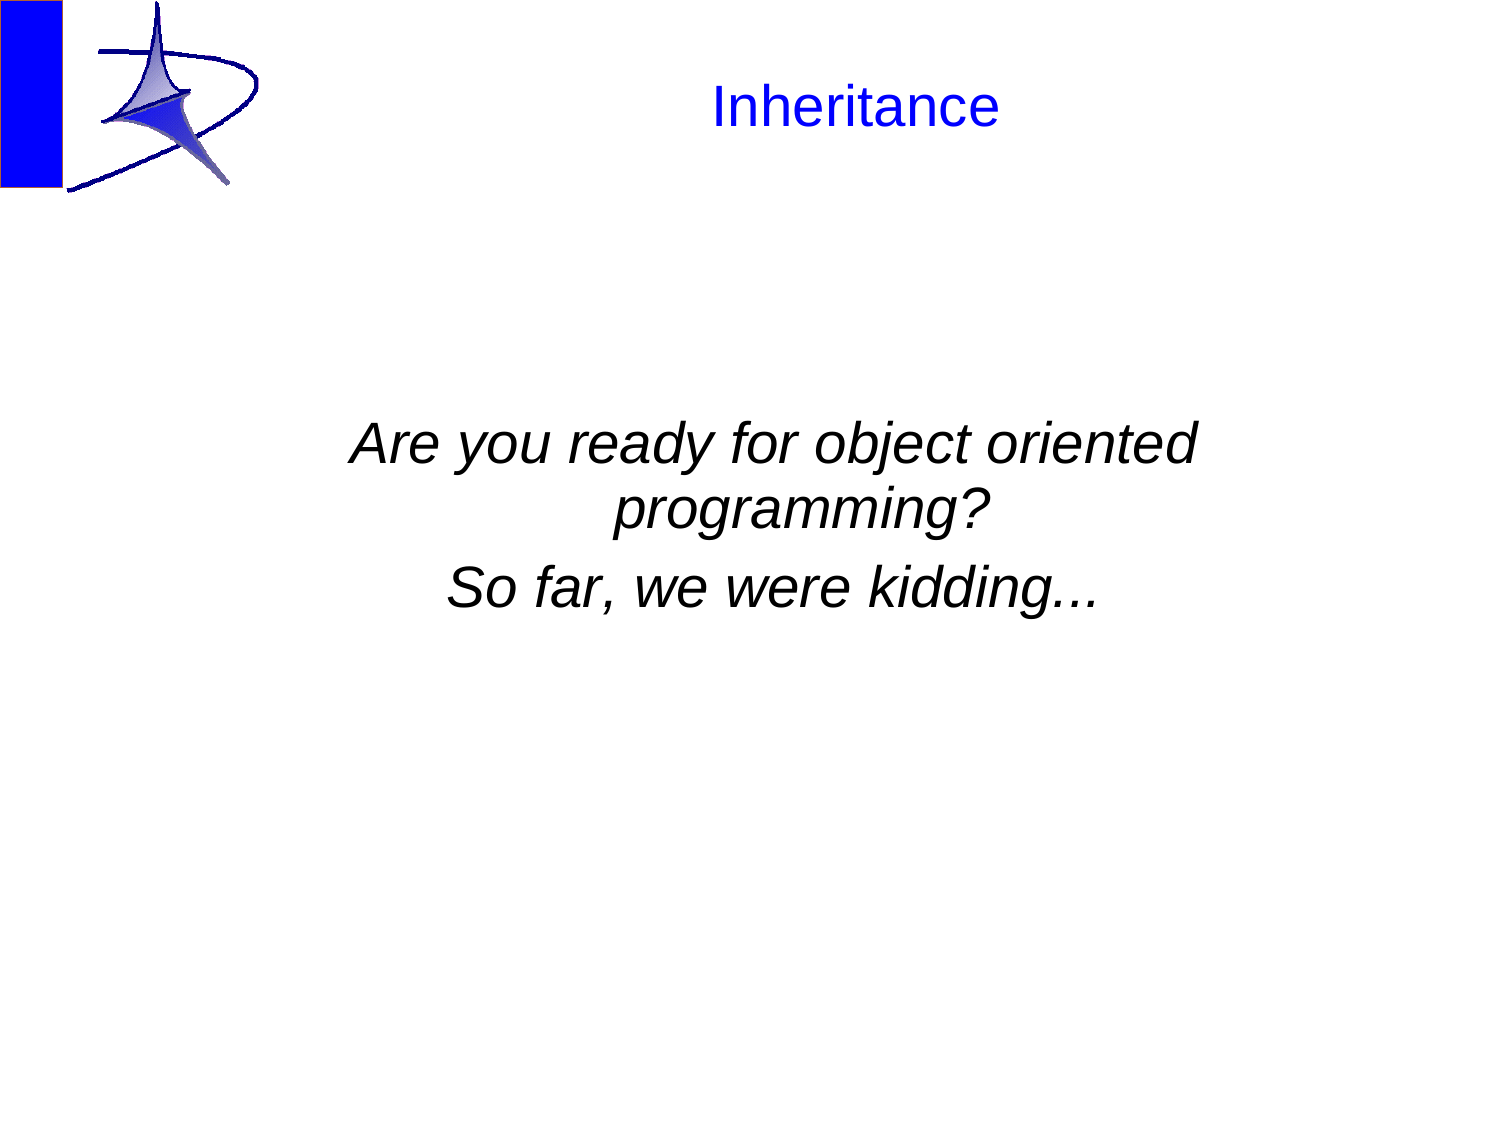

# Inheritance
Are you ready for object oriented programming?
So far, we were kidding...